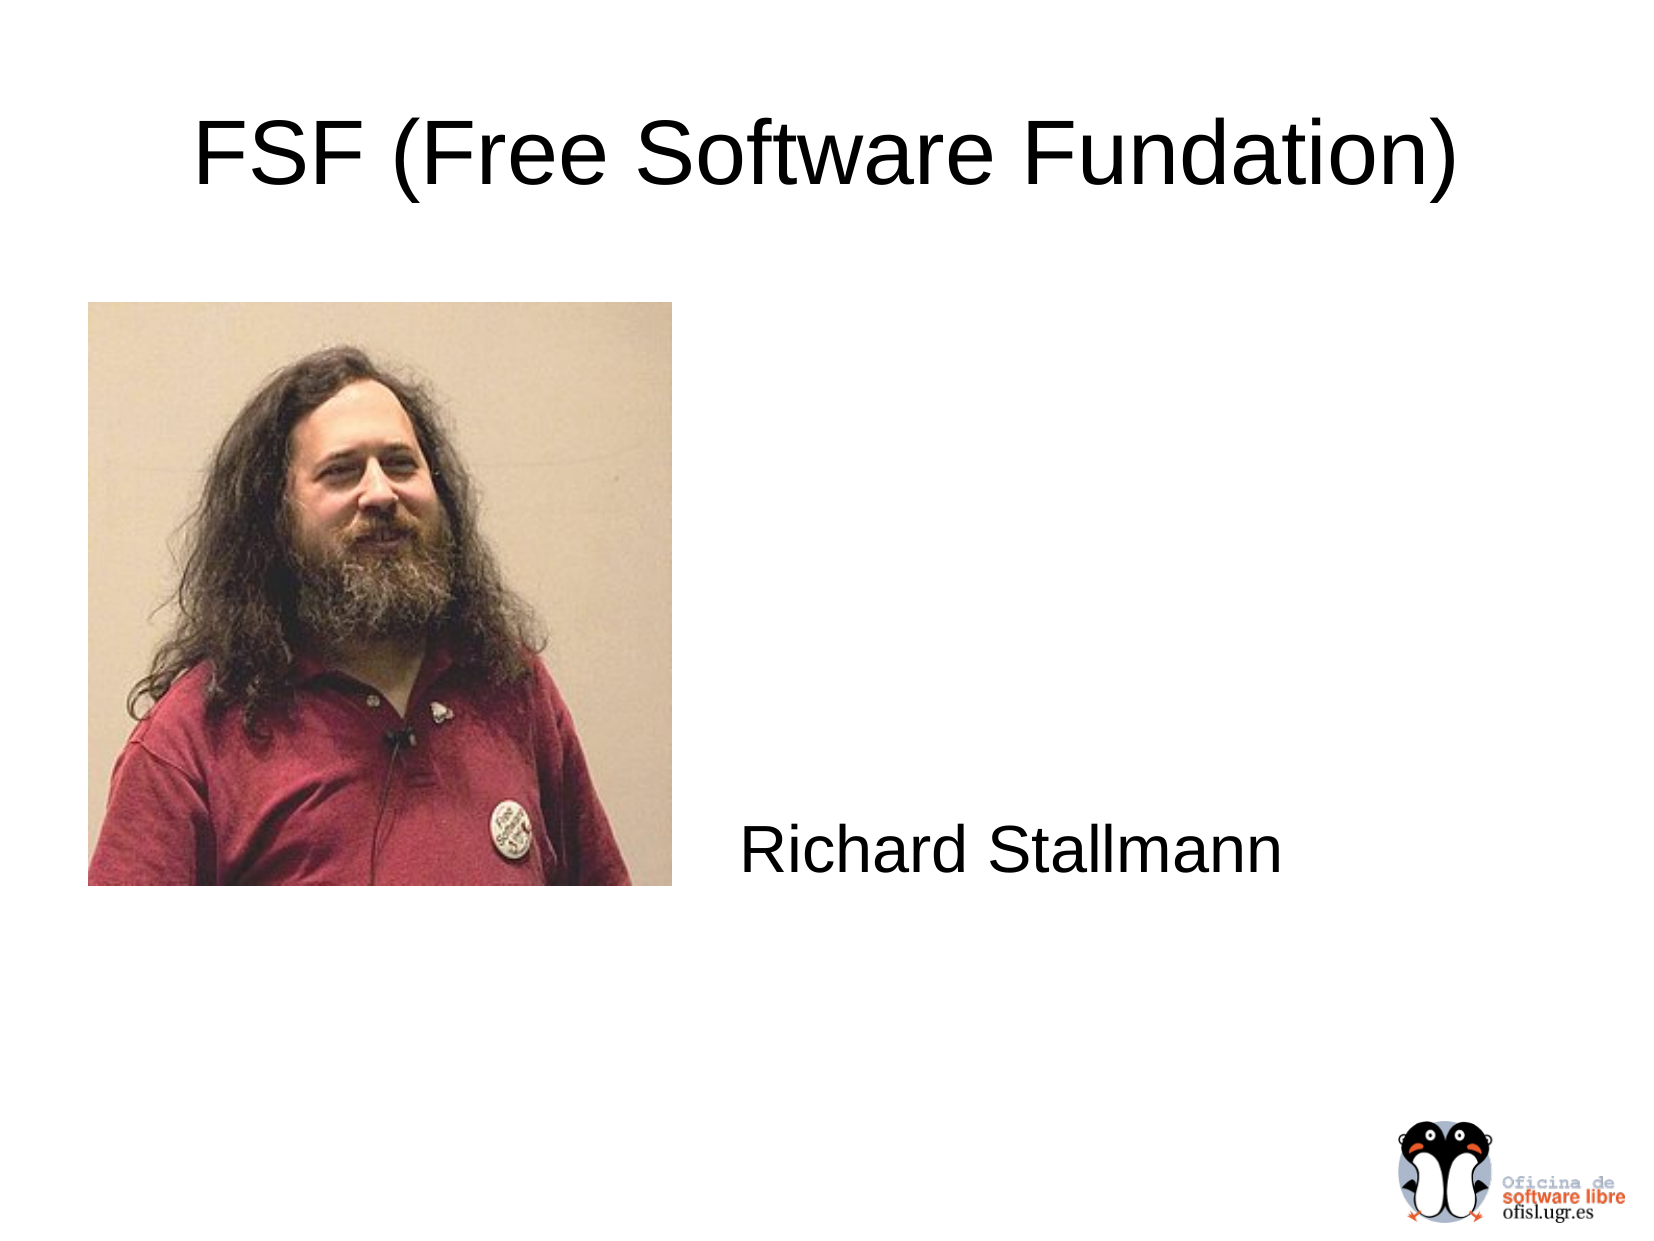

# FSF (Free Software Fundation)
					Richard Stallmann